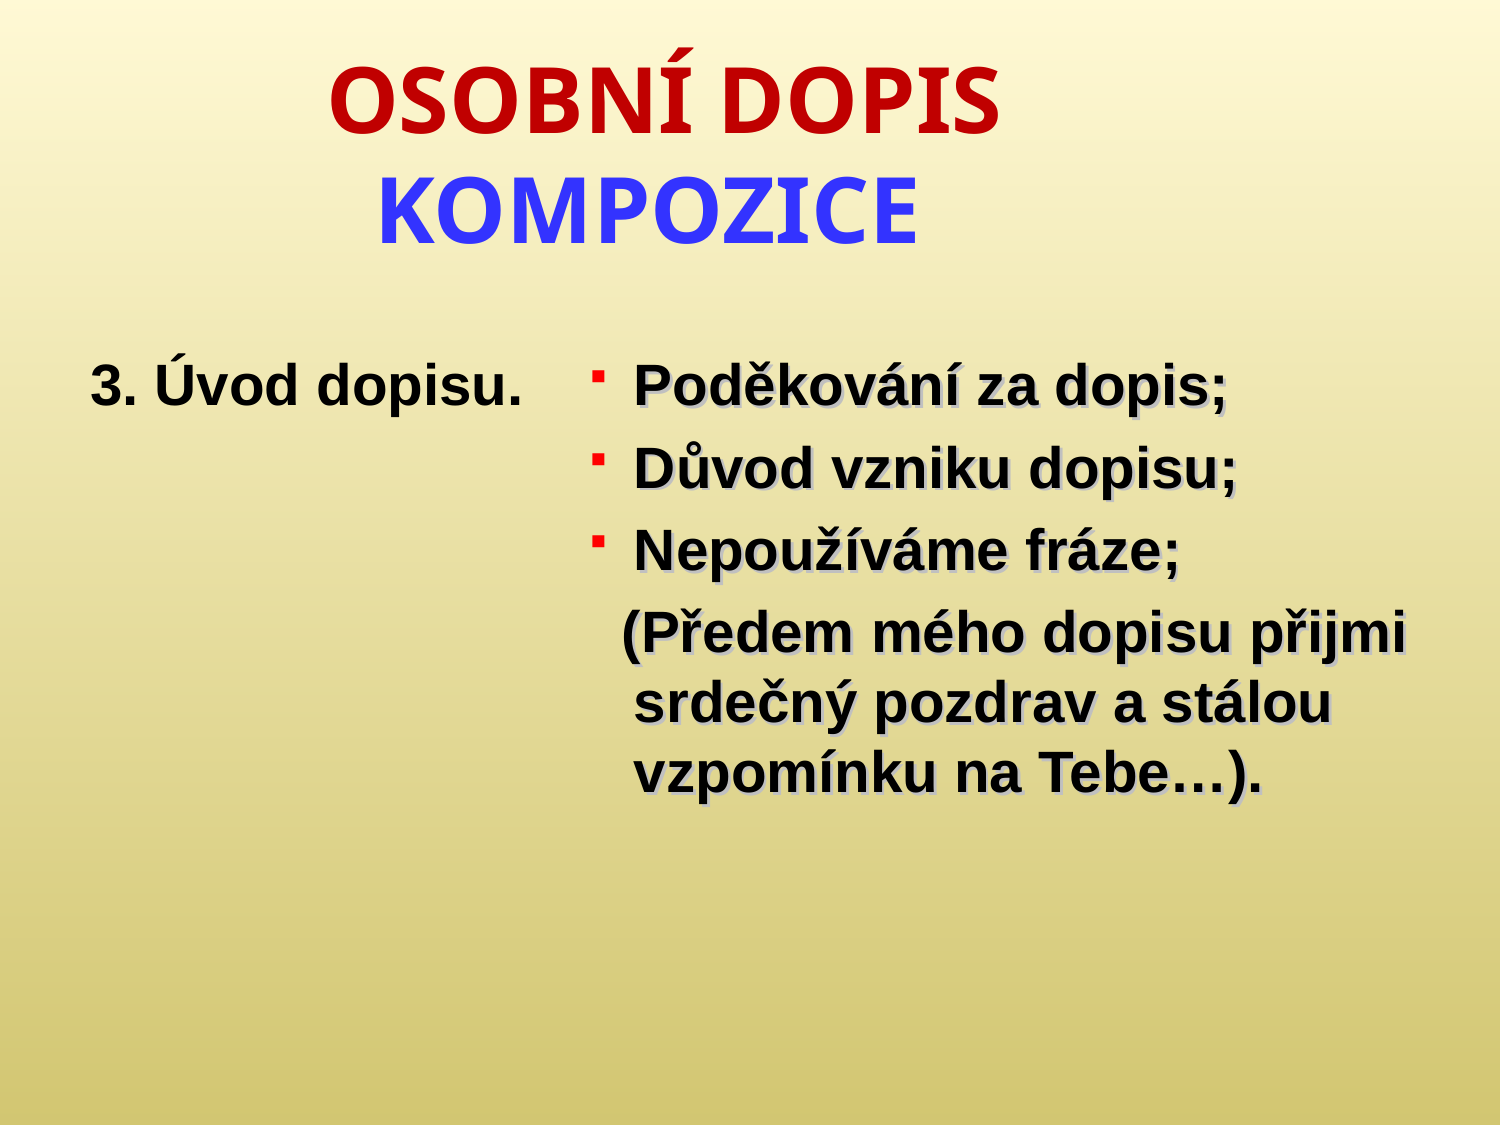

# OSOBNÍ DOPIS KOMPOZICE
Poděkování za dopis;
Důvod vzniku dopisu;
Nepoužíváme fráze;
 (Předem mého dopisu přijmi srdečný pozdrav a stálou vzpomínku na Tebe…).
3. Úvod dopisu.